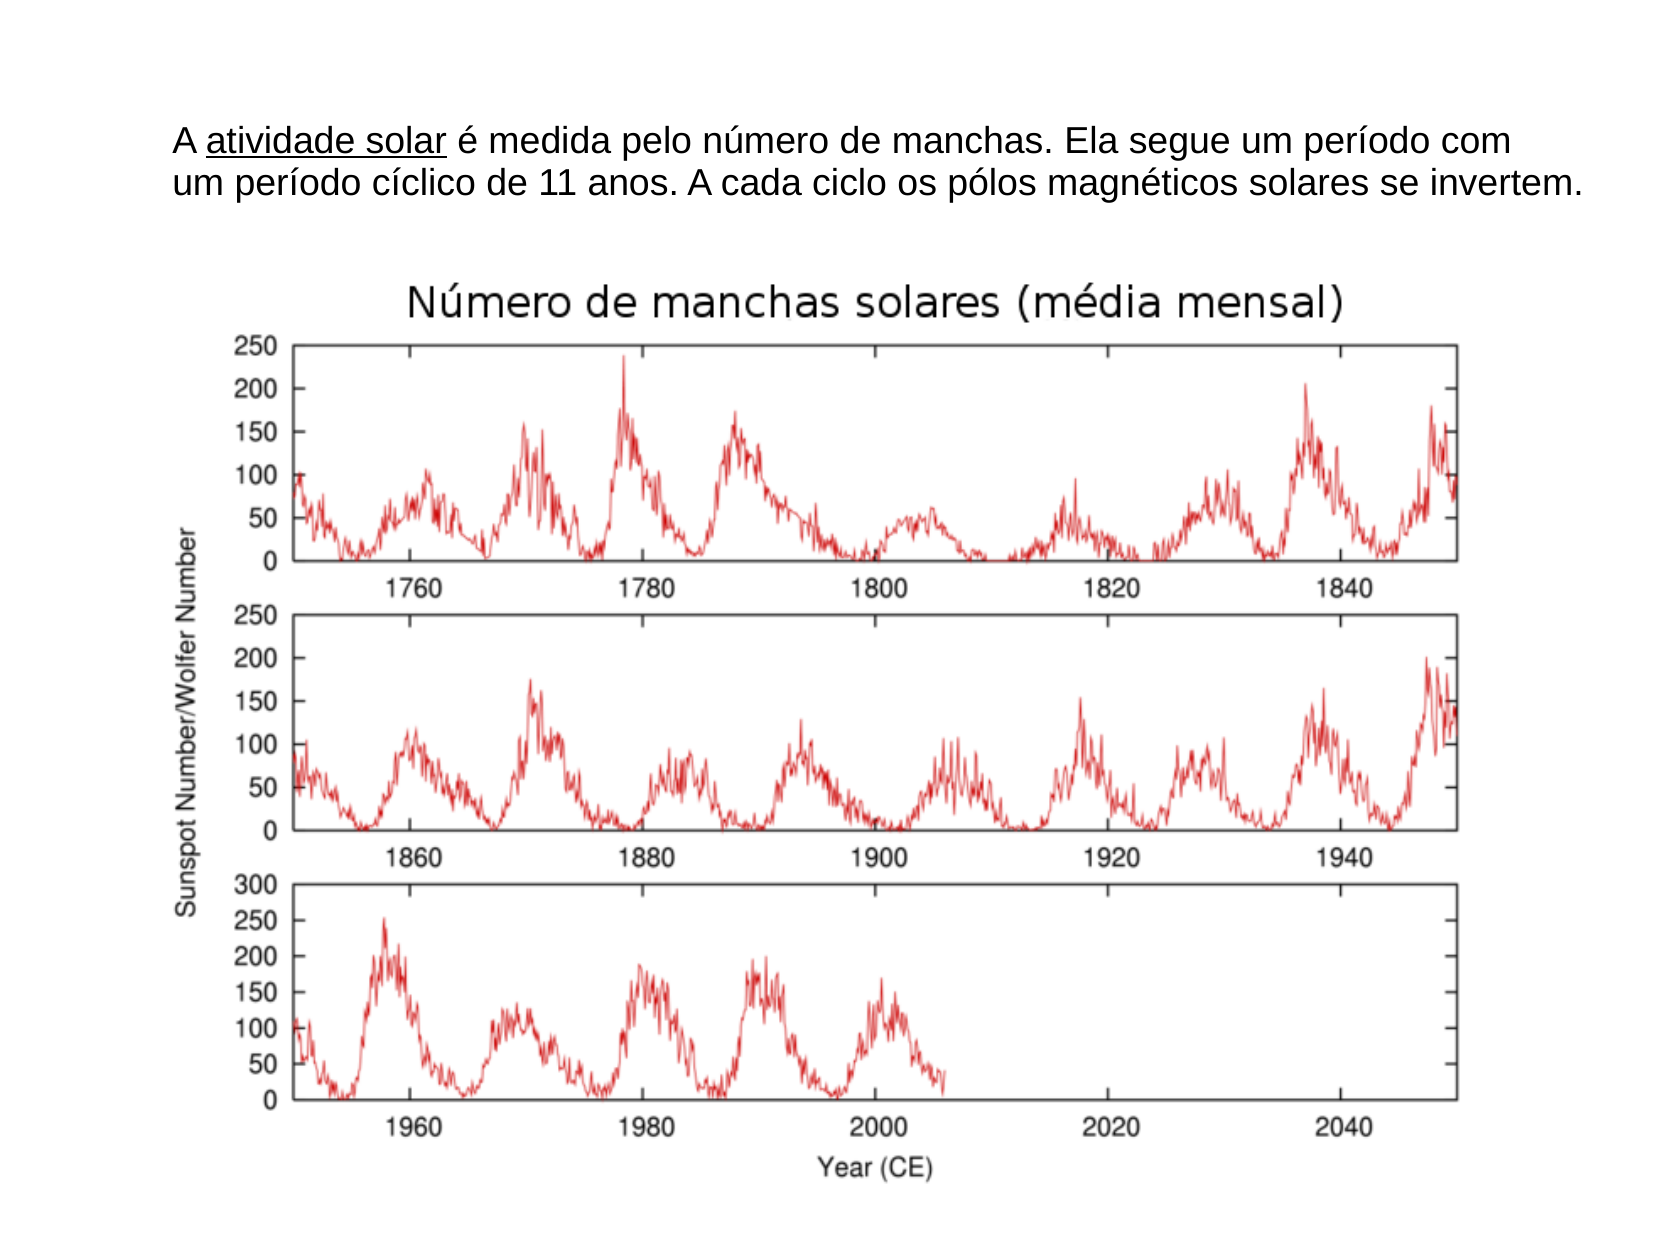

A atividade solar é medida pelo número de manchas. Ela segue um período com
um período cíclico de 11 anos. A cada ciclo os pólos magnéticos solares se invertem.